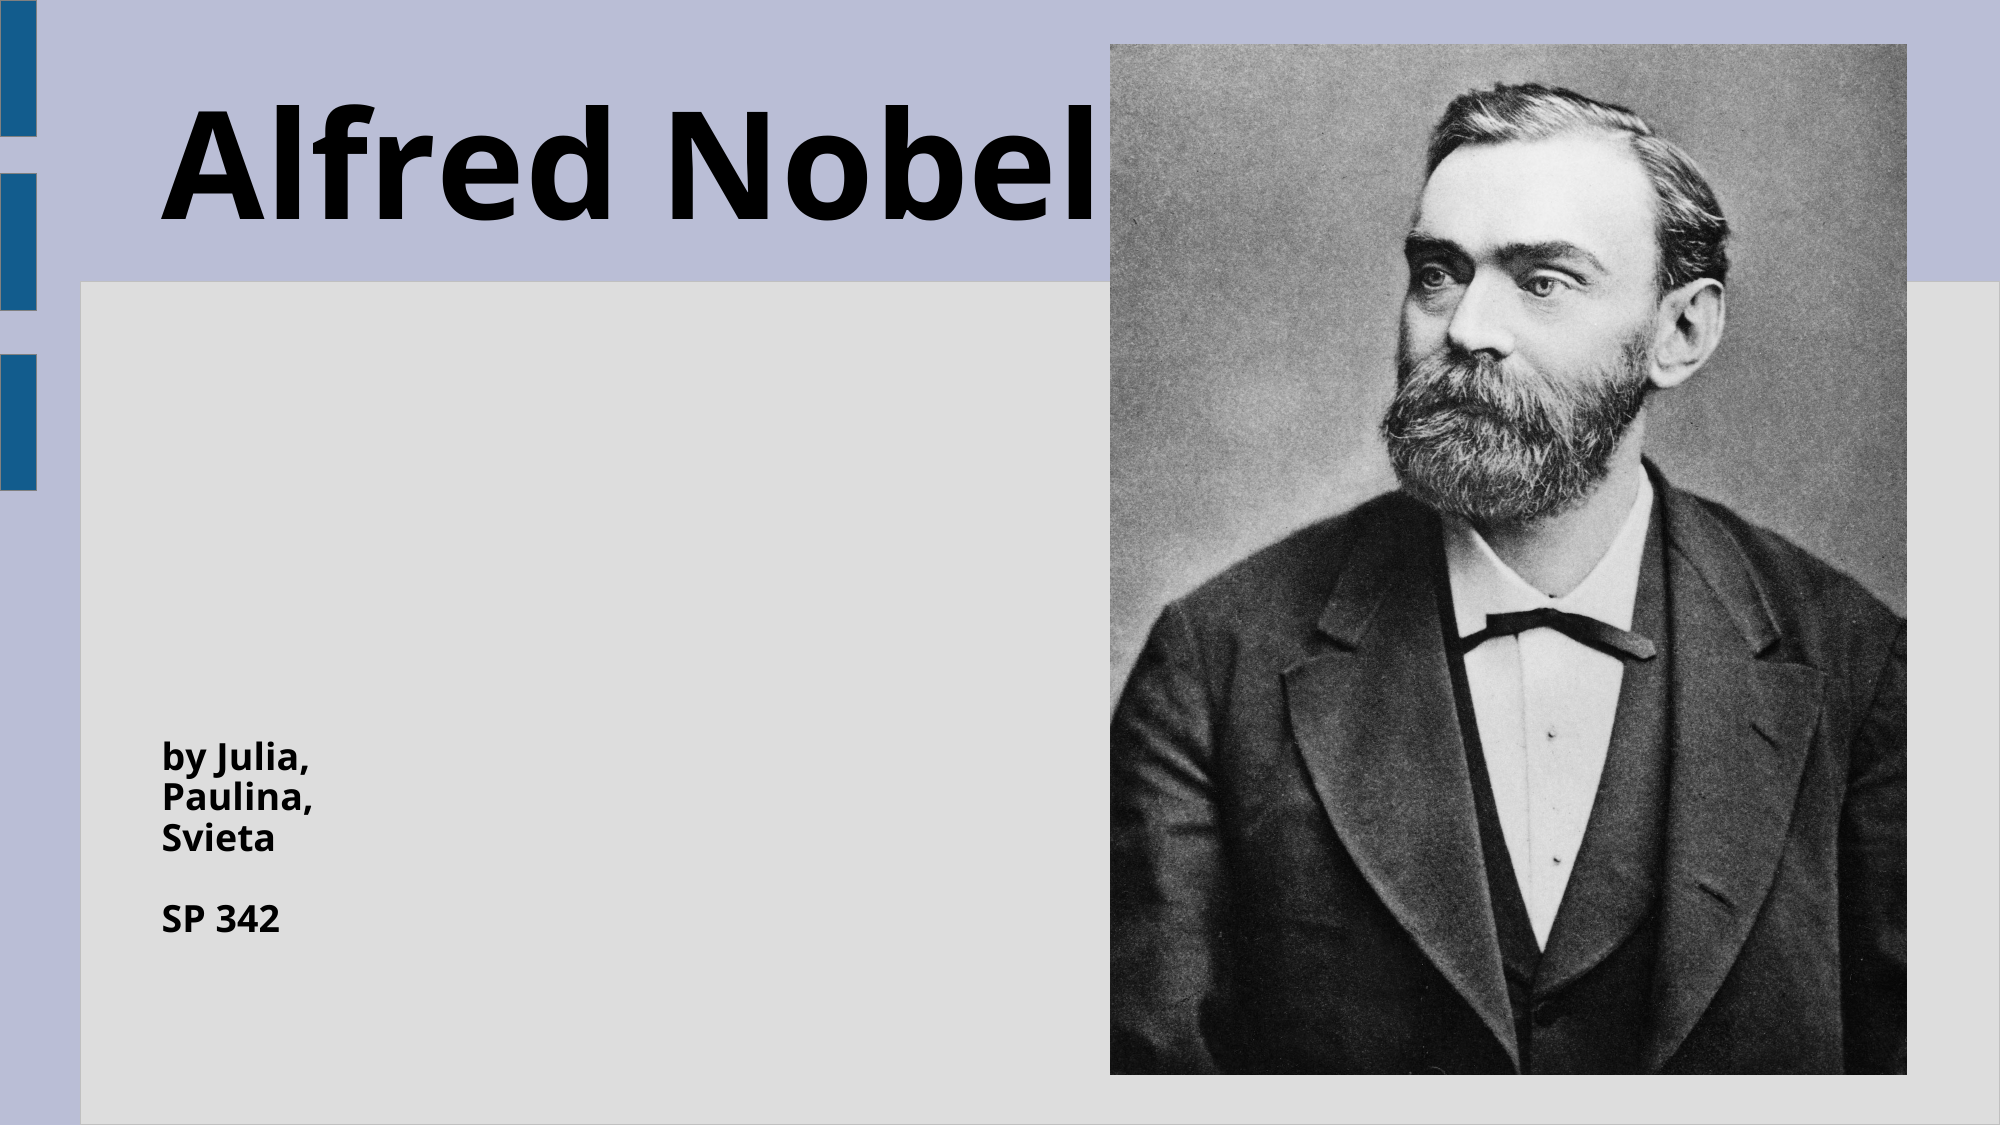

# Alfred Nobel by Julia, Paulina, Svieta SP 342